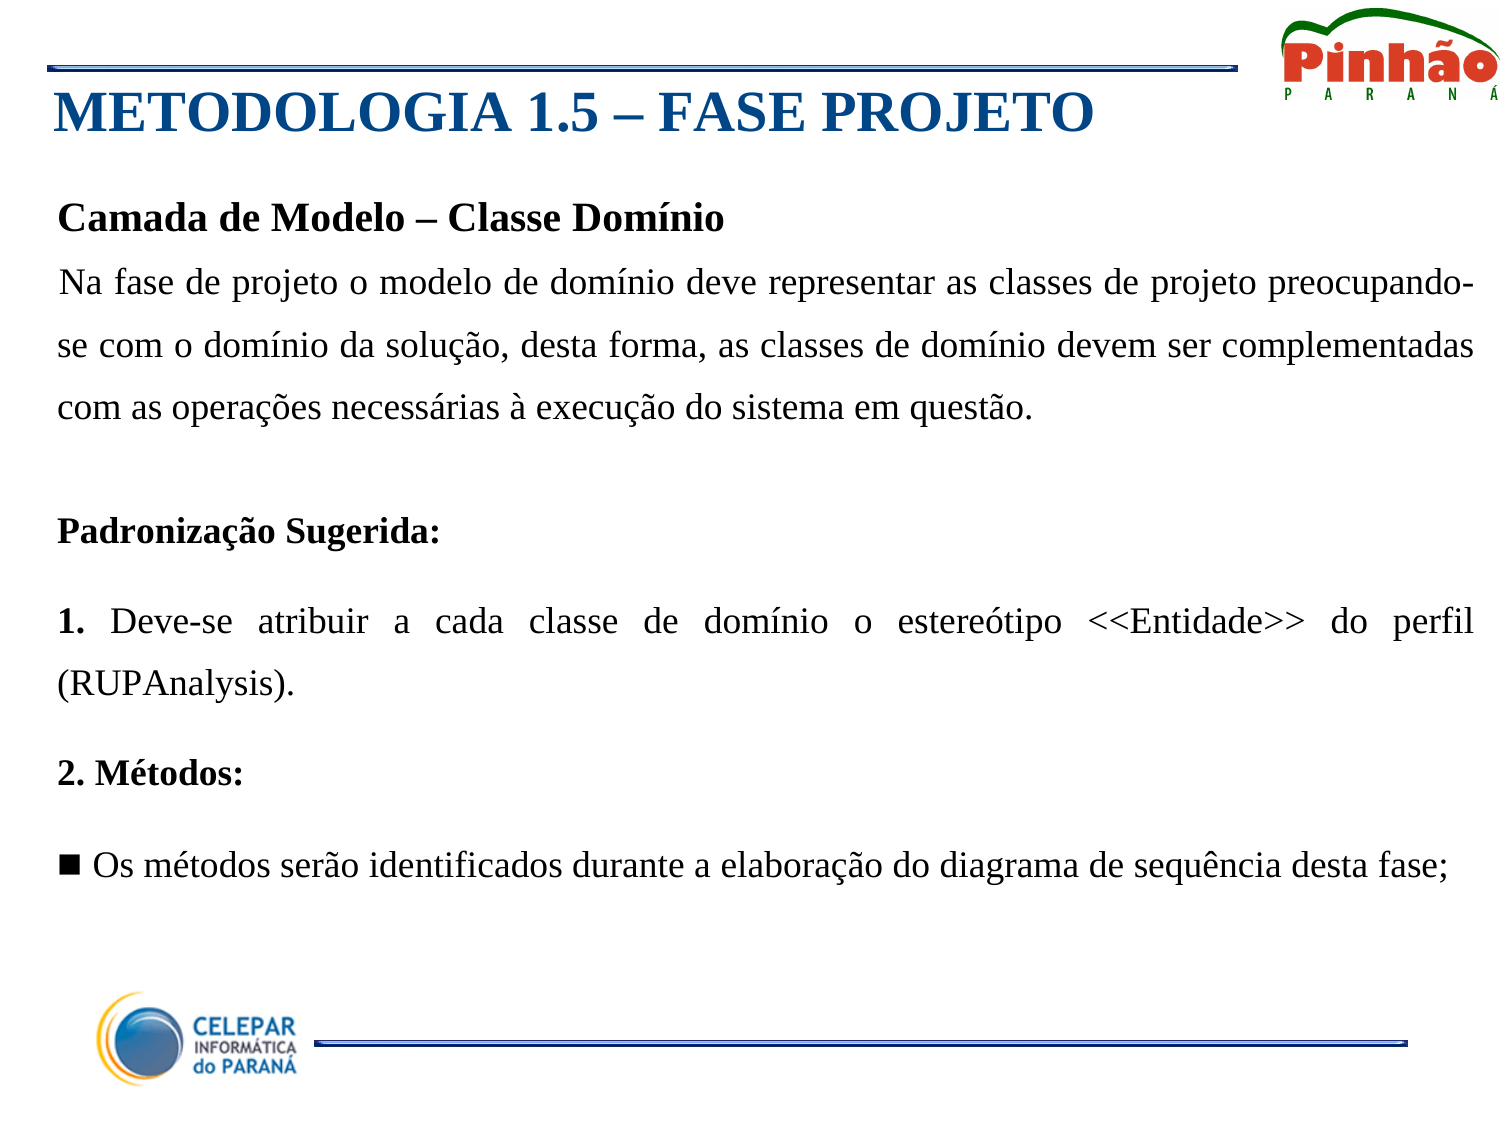

METODOLOGIA 1.5 – FASE PROJETO
Camada de Modelo – Classe Domínio
Na fase de projeto o modelo de domínio deve representar as classes de projeto preocupando-se com o domínio da solução, desta forma, as classes de domínio devem ser complementadas com as operações necessárias à execução do sistema em questão.
Padronização Sugerida:
1. Deve-se atribuir a cada classe de domínio o estereótipo <<Entidade>> do perfil (RUPAnalysis).
2. Métodos:
■ Os métodos serão identificados durante a elaboração do diagrama de sequência desta fase;